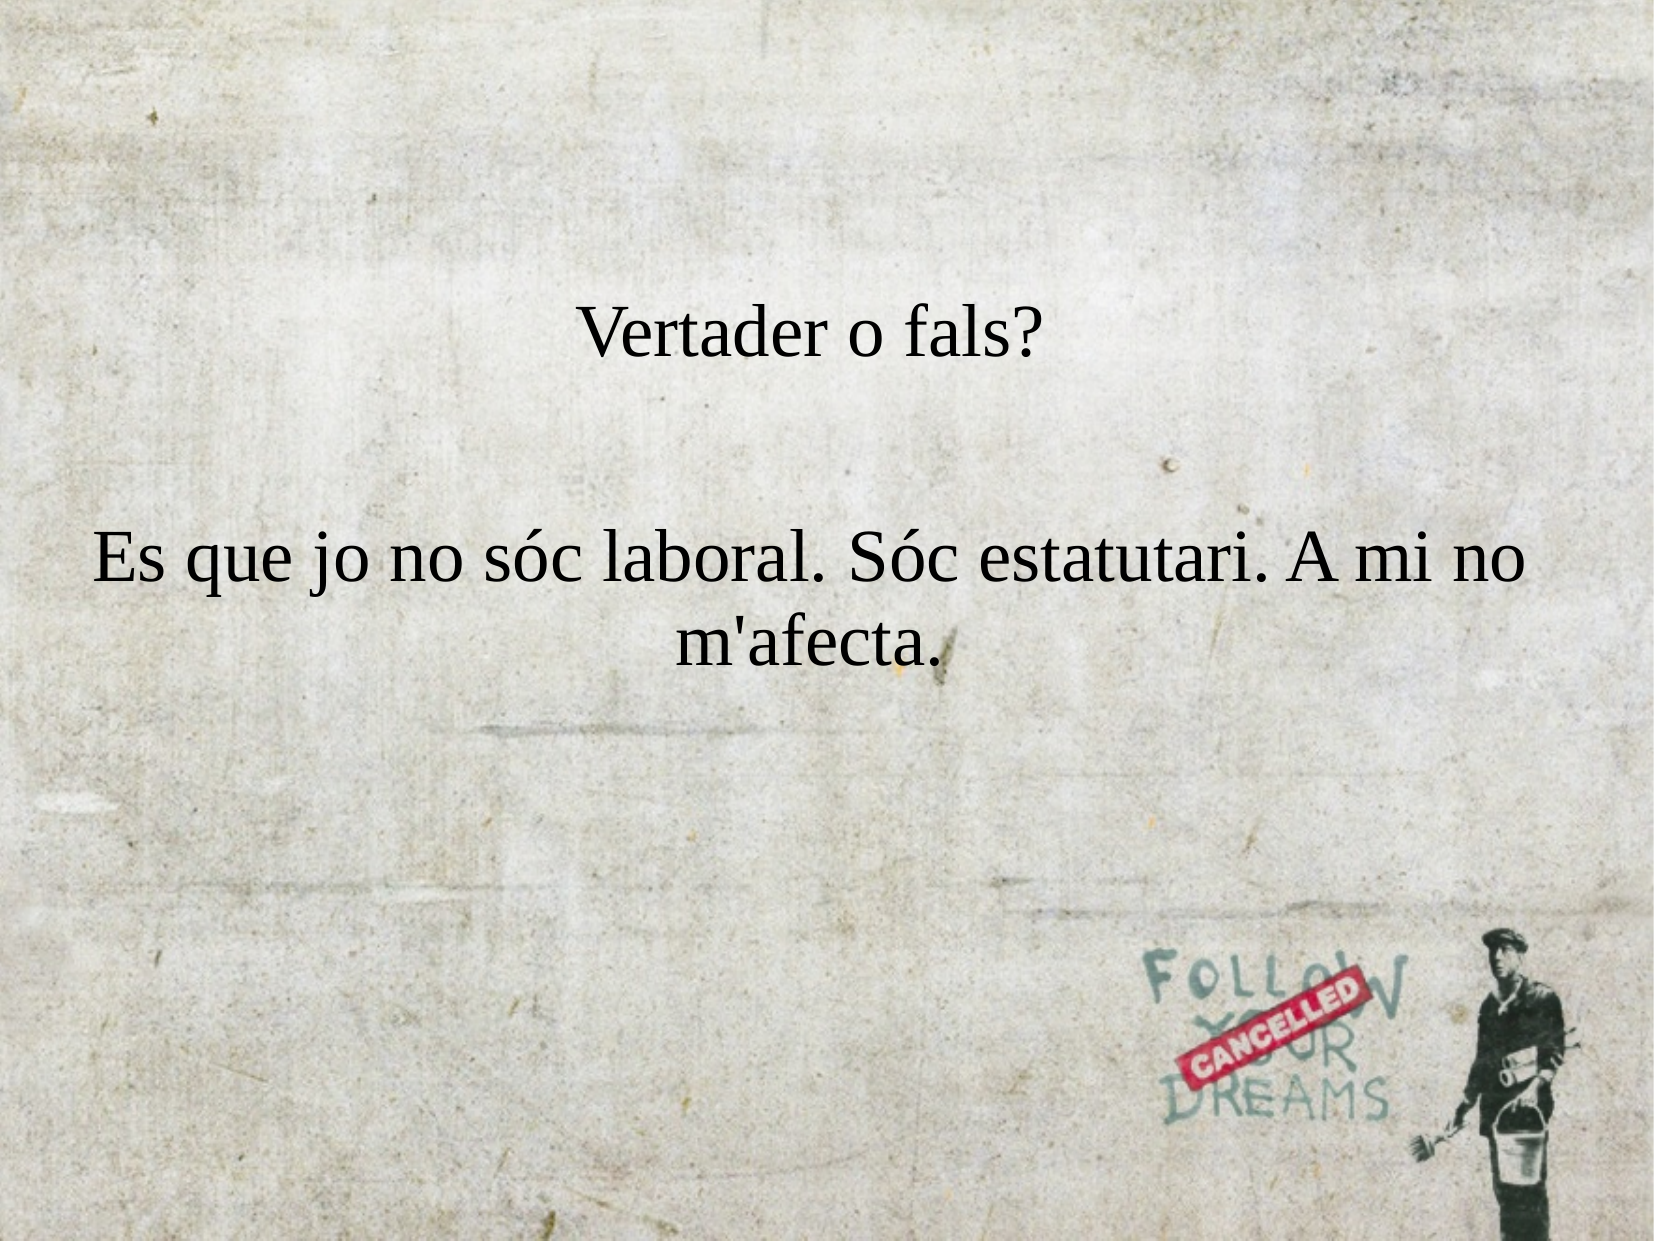

#
Vertader o fals?
Es que jo no sóc laboral. Sóc estatutari. A mi no m'afecta.